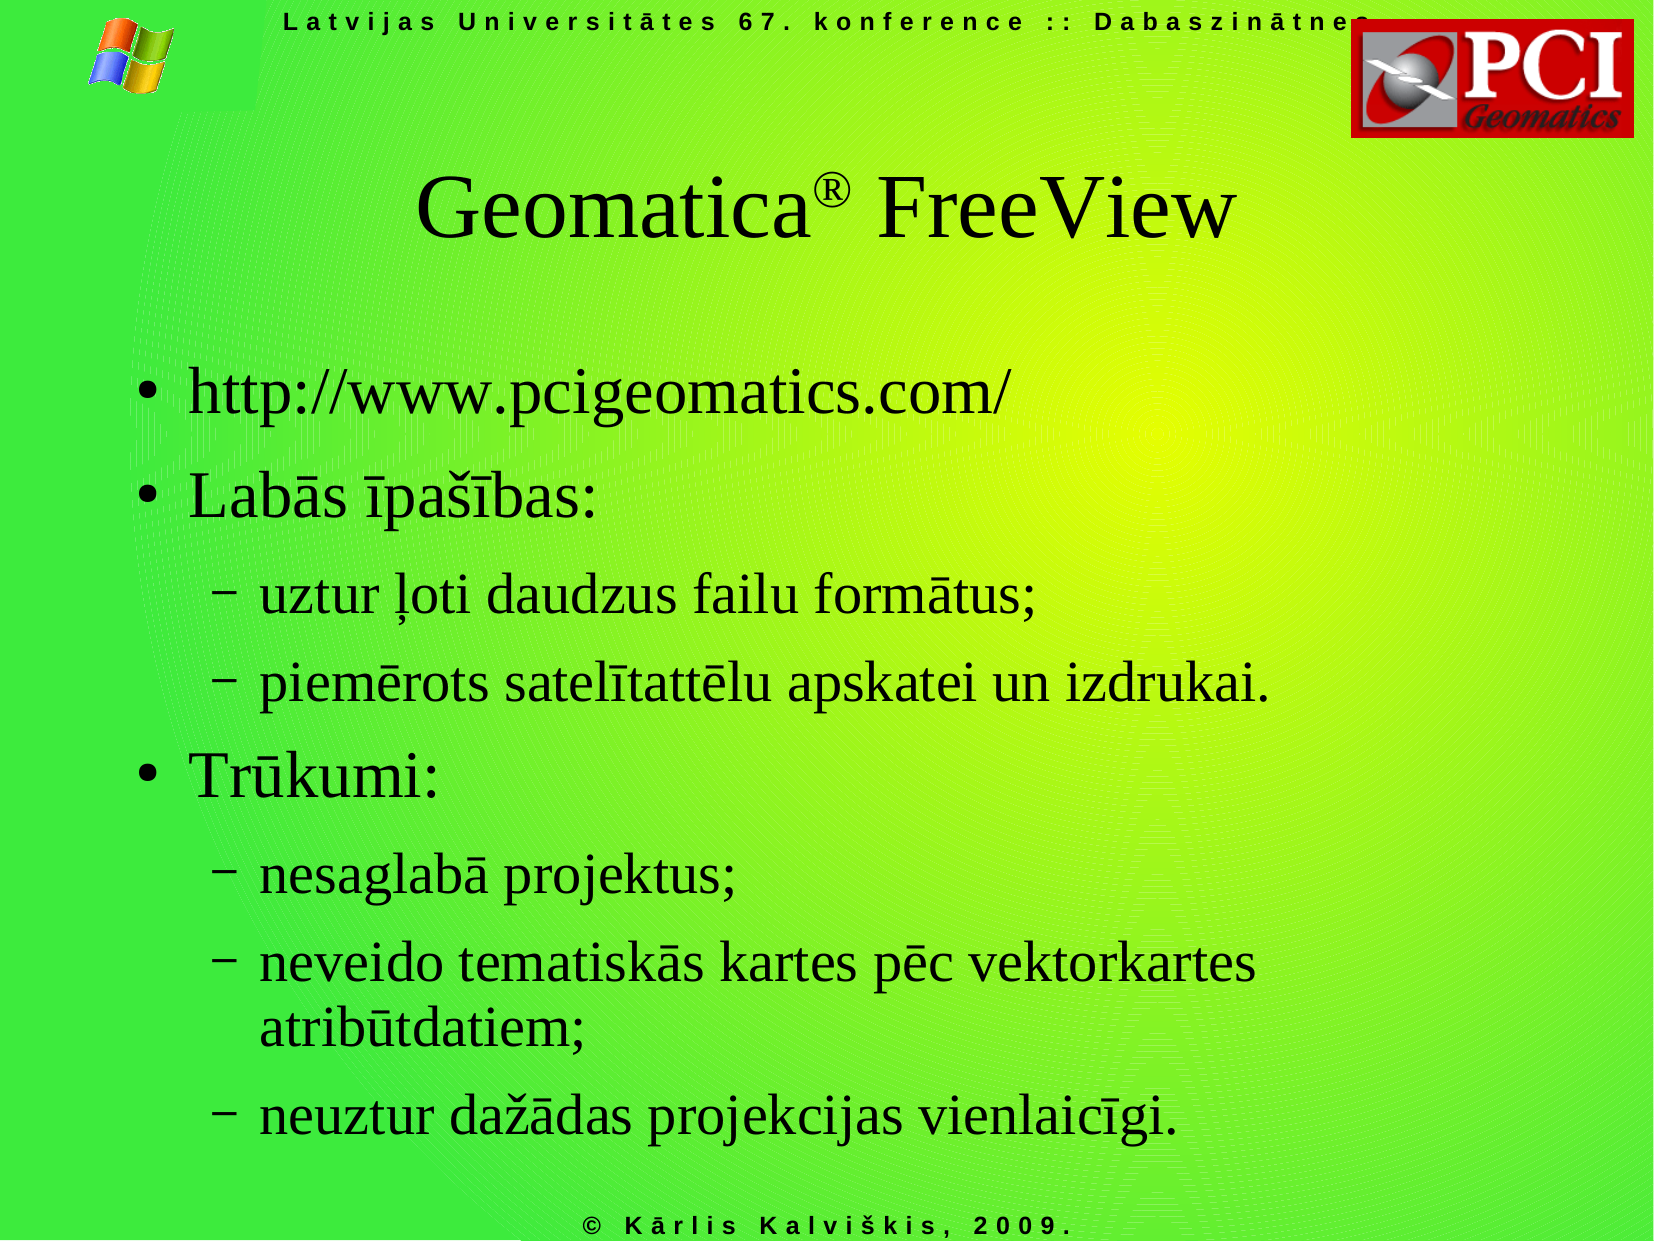

# Geomatica® FreeView
http://www.pcigeomatics.com/
Labās īpašības:
uztur ļoti daudzus failu formātus;
piemērots satelītattēlu apskatei un izdrukai.
Trūkumi:
nesaglabā projektus;
neveido tematiskās kartes pēc vektorkartes atribūtdatiem;
neuztur dažādas projekcijas vienlaicīgi.